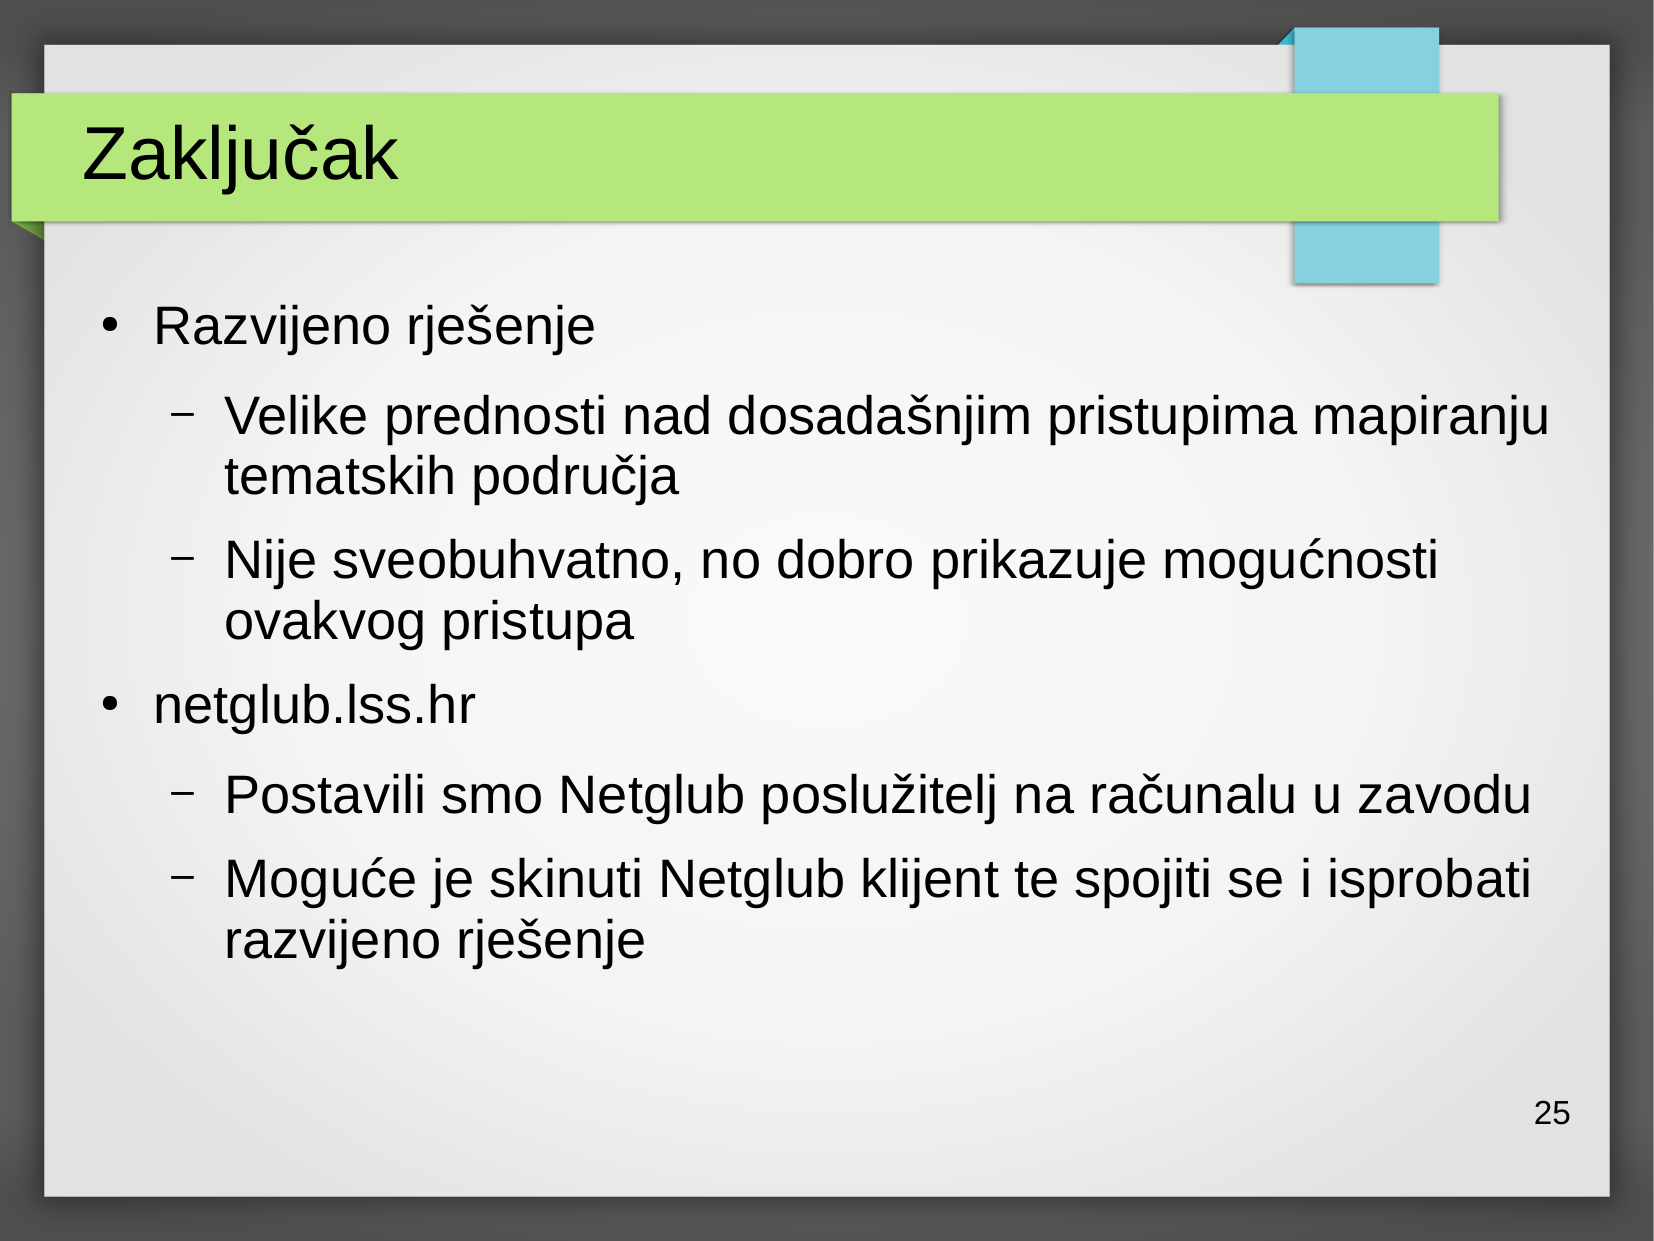

# Zaključak
Razvijeno rješenje
Velike prednosti nad dosadašnjim pristupima mapiranju tematskih područja
Nije sveobuhvatno, no dobro prikazuje mogućnosti ovakvog pristupa
netglub.lss.hr
Postavili smo Netglub poslužitelj na računalu u zavodu
Moguće je skinuti Netglub klijent te spojiti se i isprobati razvijeno rješenje
25